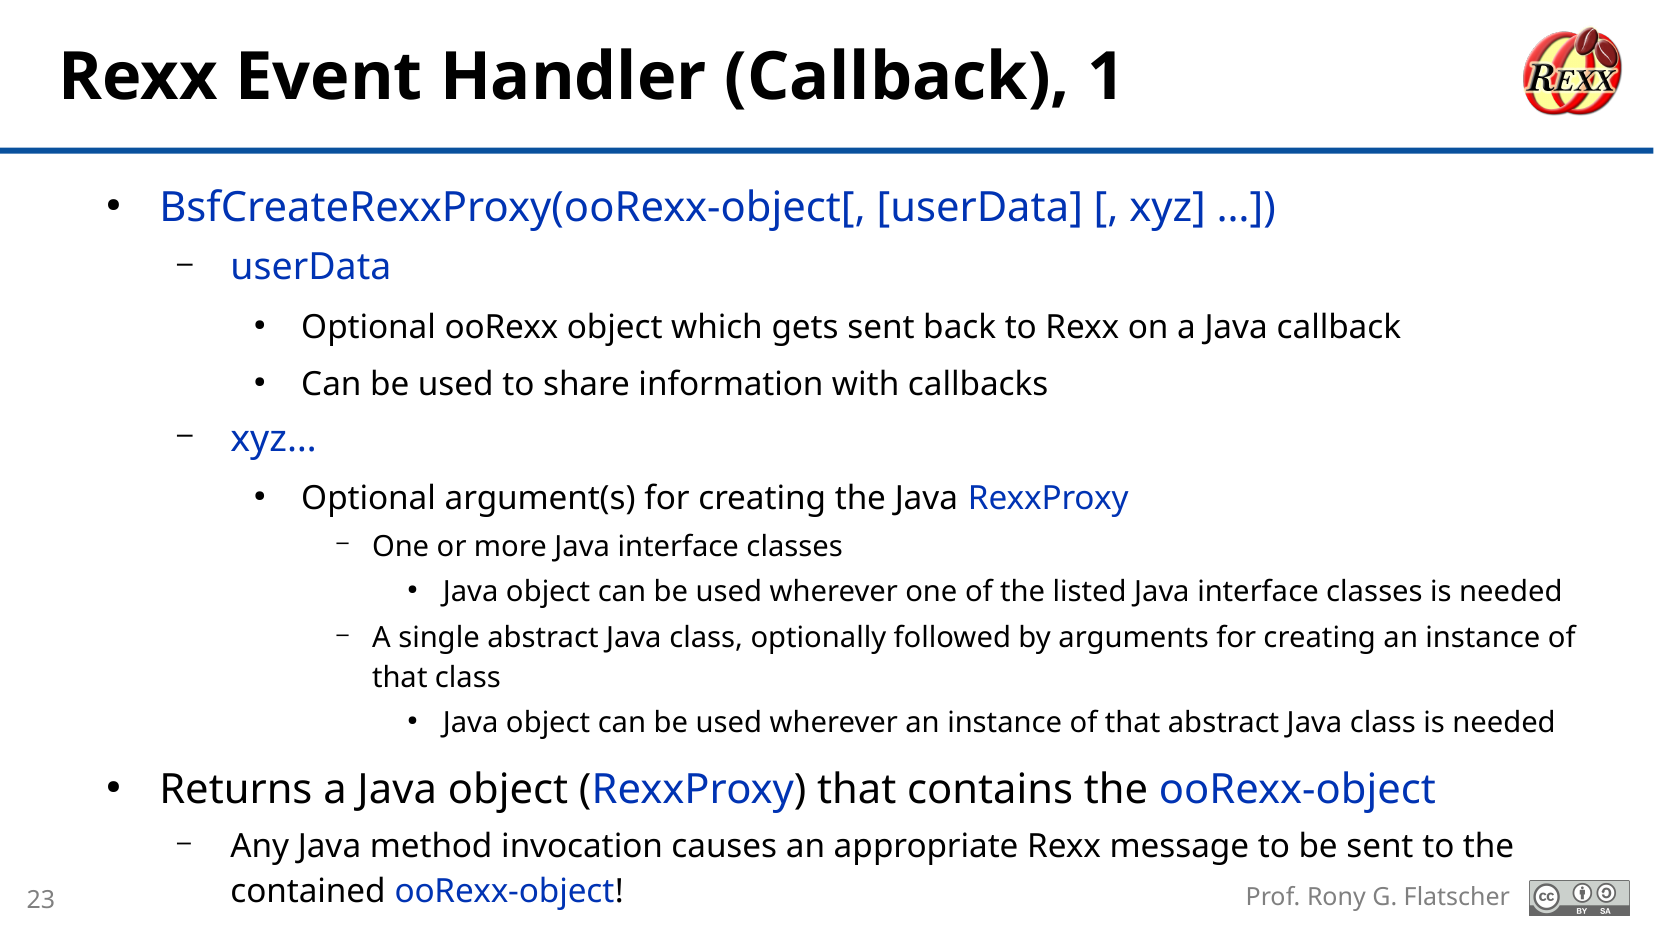

# Rexx Event Handler (Callback), 1
BsfCreateRexxProxy(ooRexx-object[, [userData] [, xyz] …])
userData
Optional ooRexx object which gets sent back to Rexx on a Java callback
Can be used to share information with callbacks
xyz…
Optional argument(s) for creating the Java RexxProxy
One or more Java interface classes
Java object can be used wherever one of the listed Java interface classes is needed
A single abstract Java class, optionally followed by arguments for creating an instance of that class
Java object can be used wherever an instance of that abstract Java class is needed
Returns a Java object (RexxProxy) that contains the ooRexx-object
Any Java method invocation causes an appropriate Rexx message to be sent to the contained ooRexx-object!